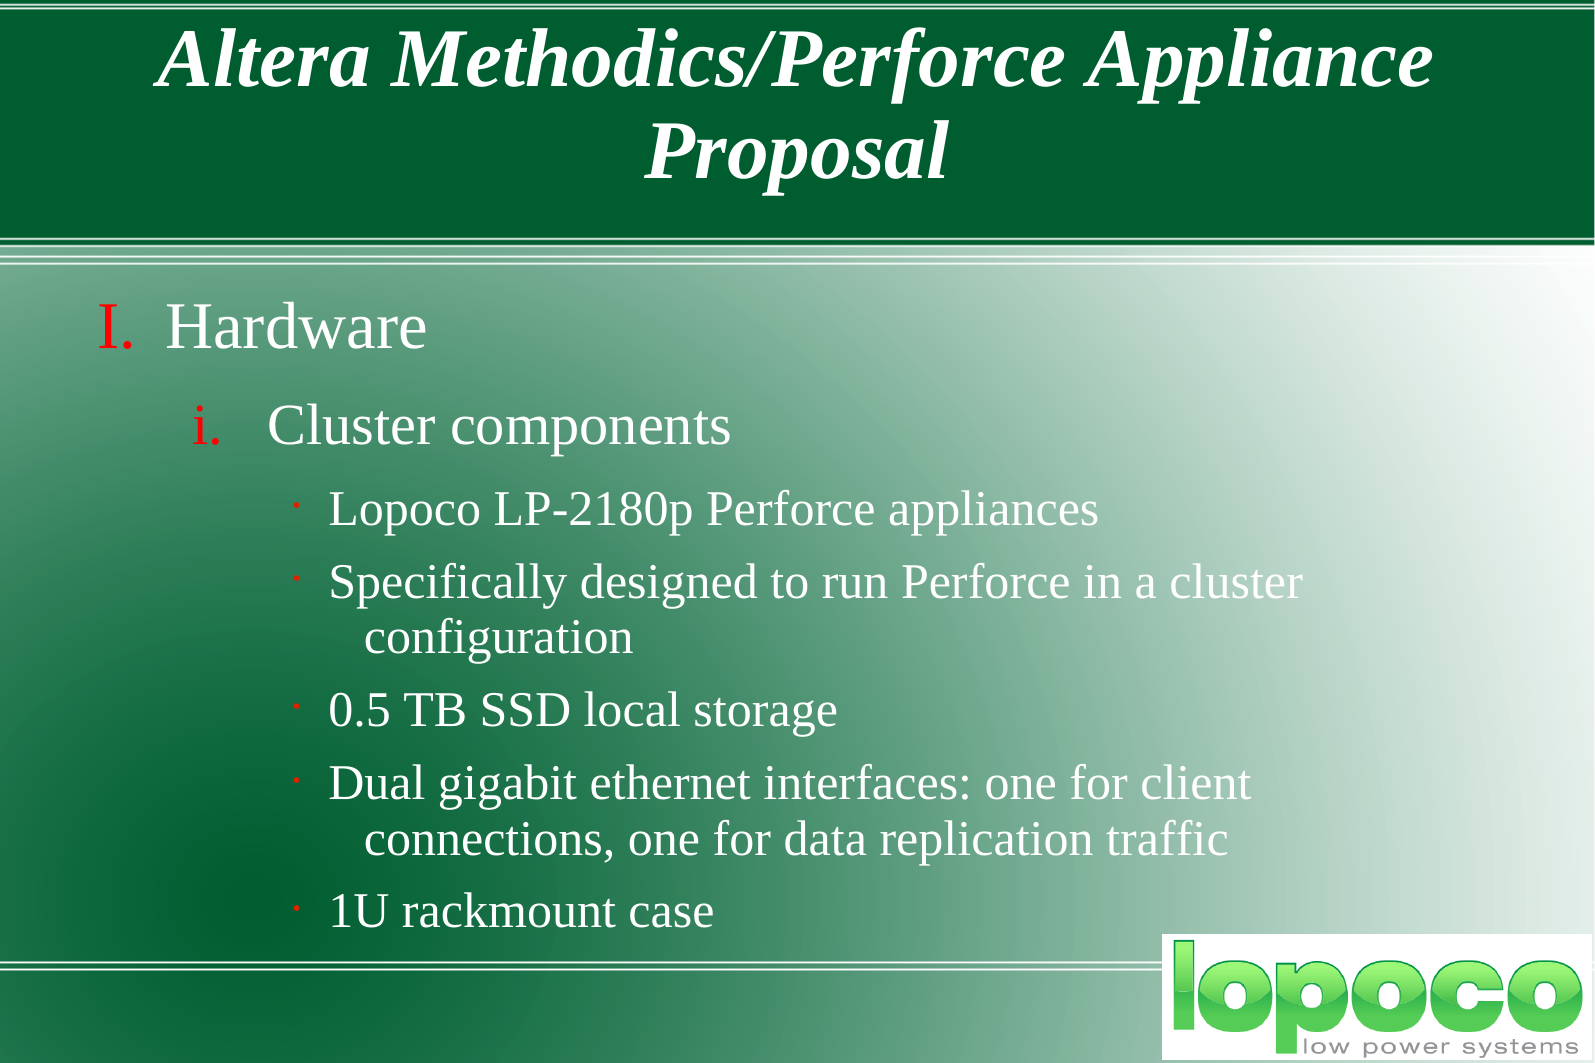

# Altera Methodics/Perforce Appliance Proposal
Hardware
Cluster components
Lopoco LP-2180p Perforce appliances
Specifically designed to run Perforce in a cluster configuration
0.5 TB SSD local storage
Dual gigabit ethernet interfaces: one for client connections, one for data replication traffic
1U rackmount case